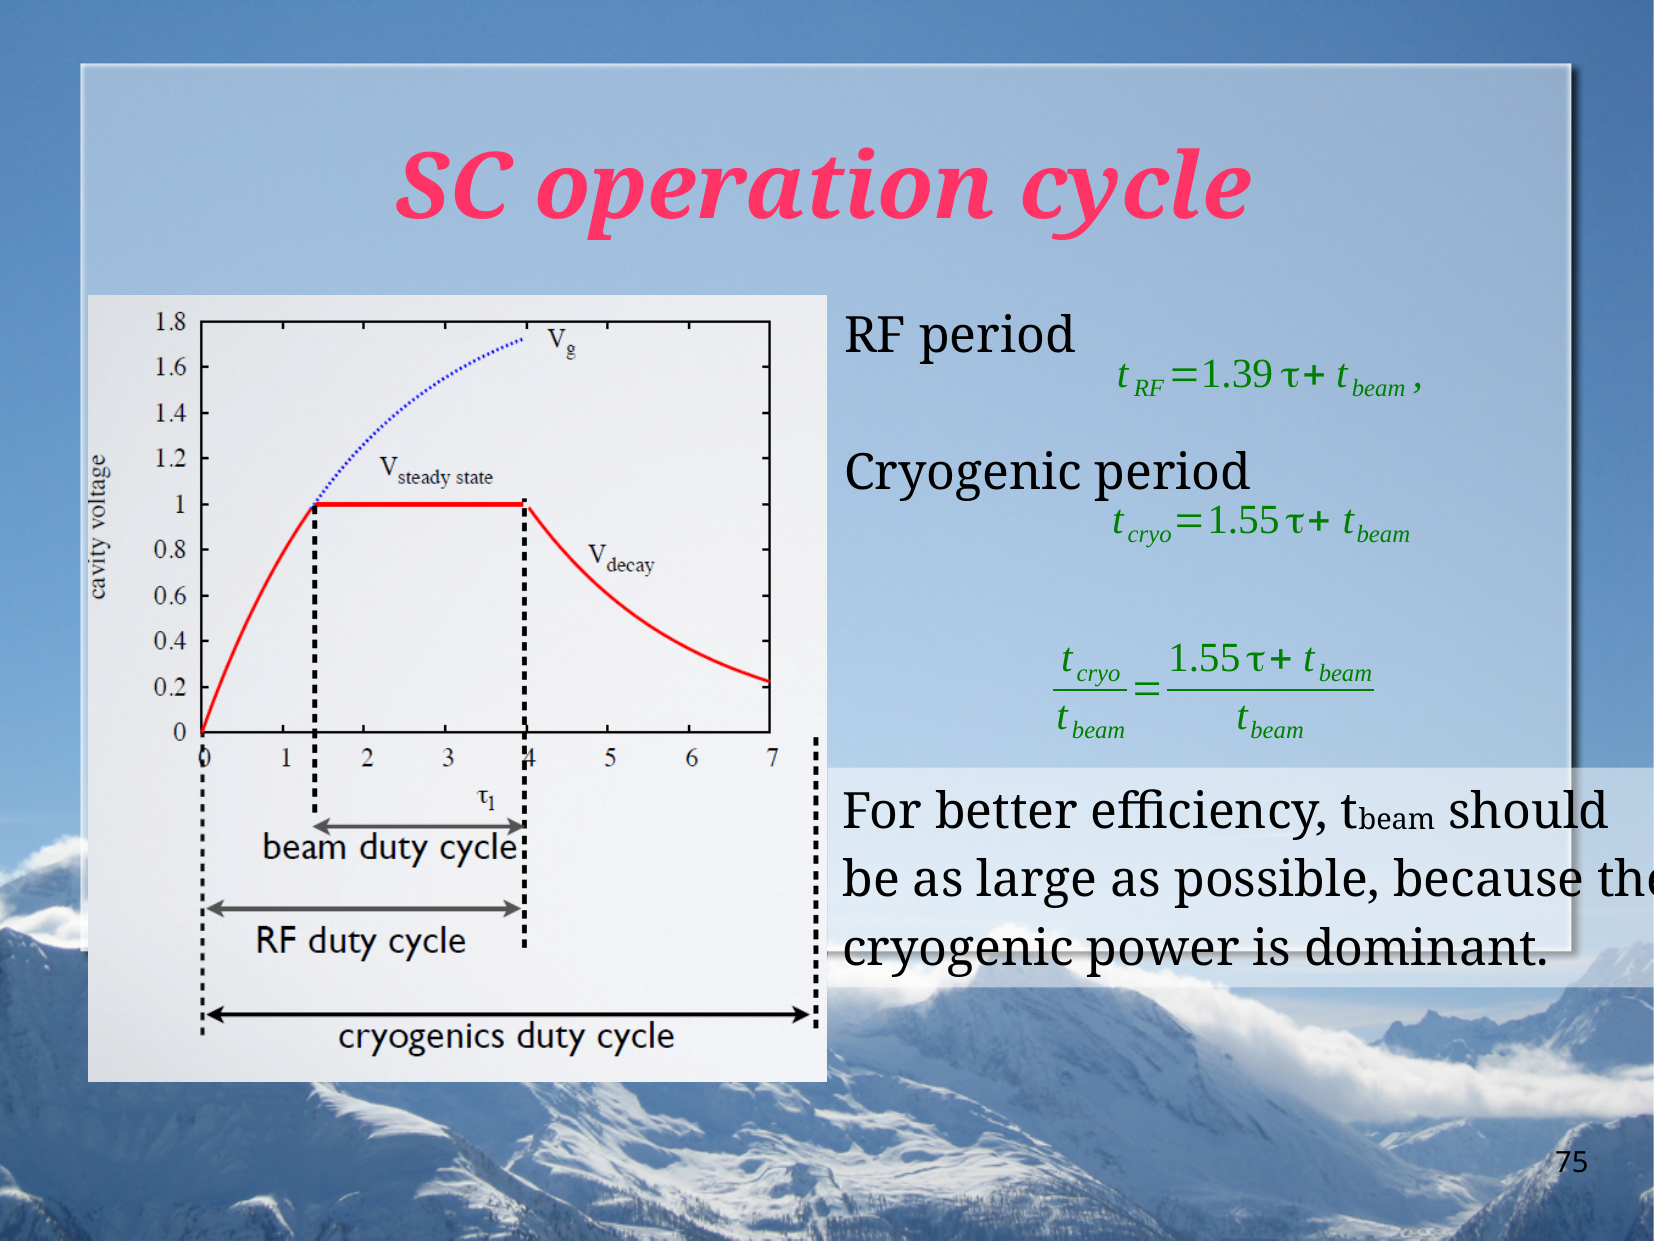

# SC operation cycle
RF period
Cryogenic period
For better efficiency, tbeam should
be as large as possible, because the
cryogenic power is dominant.
75